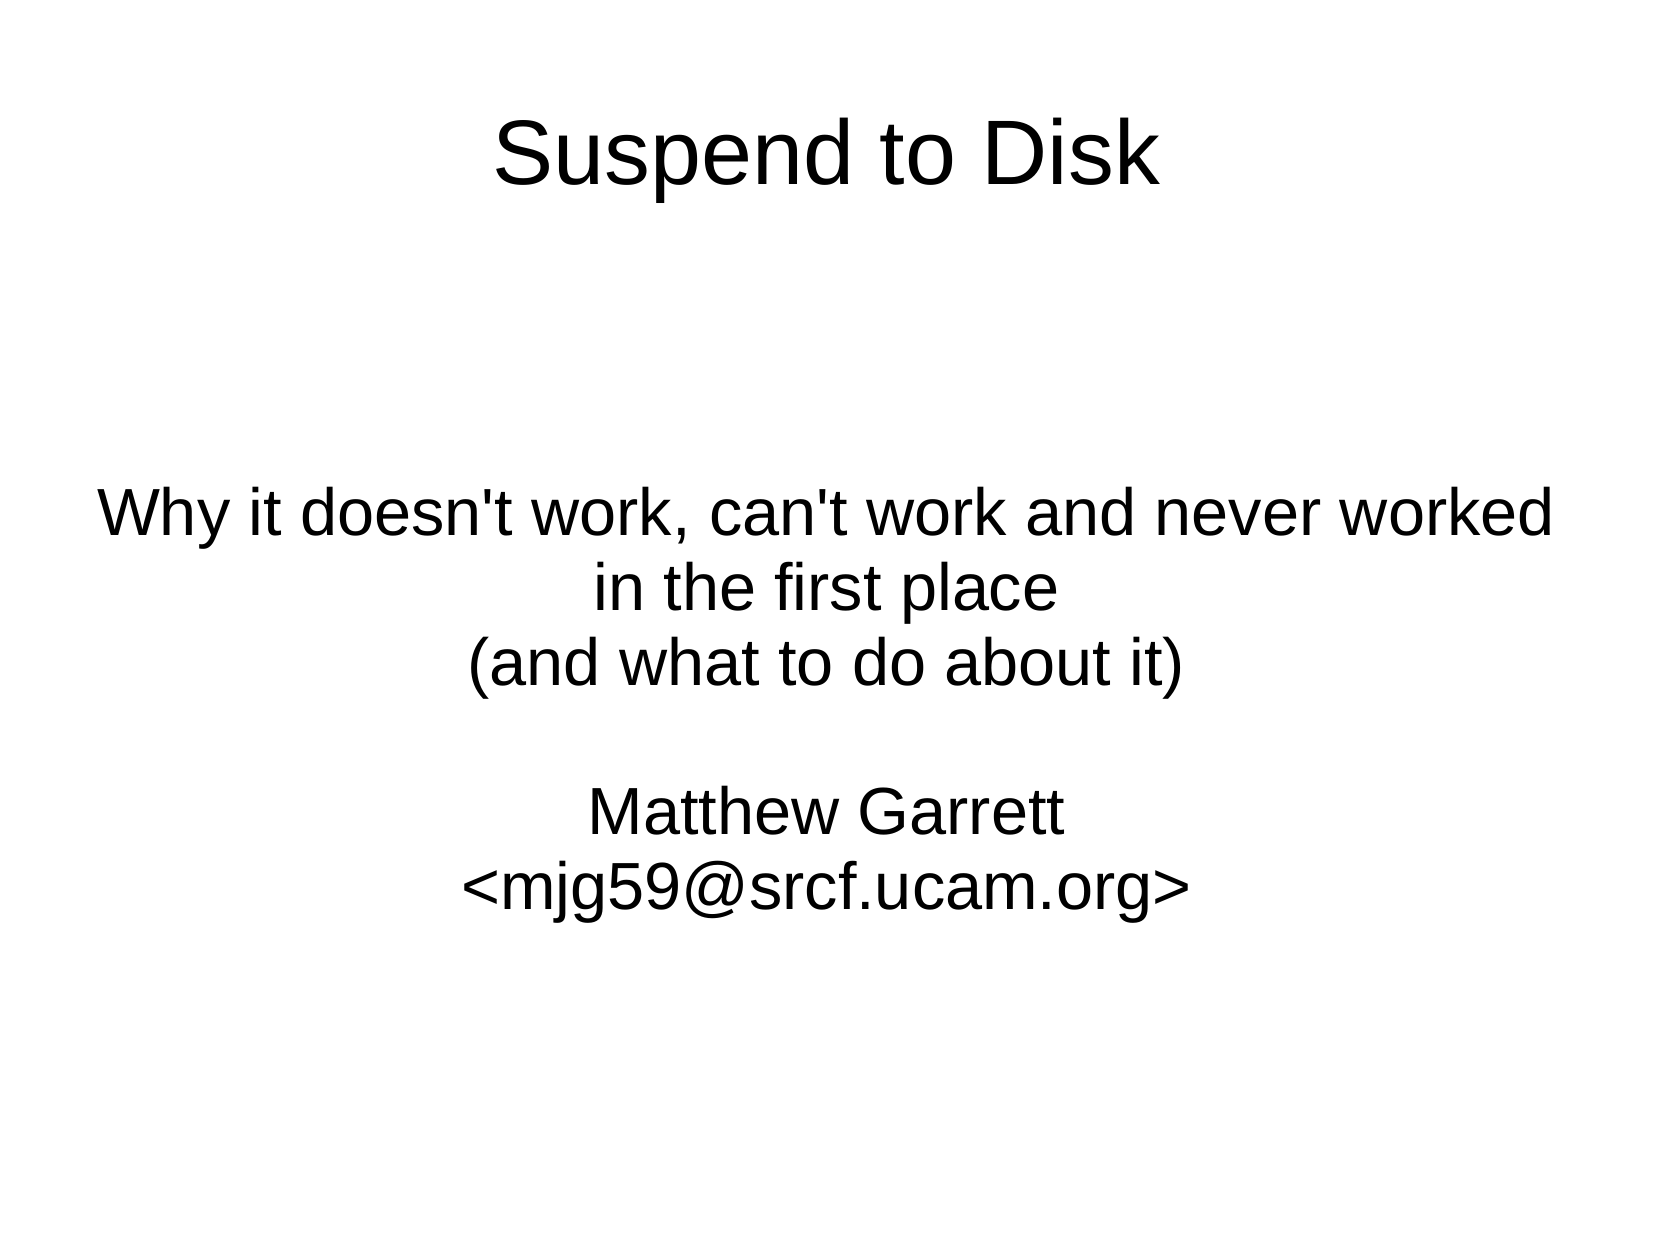

# Suspend to Disk
Why it doesn't work, can't work and never worked in the first place
(and what to do about it)
Matthew Garrett
<mjg59@srcf.ucam.org>